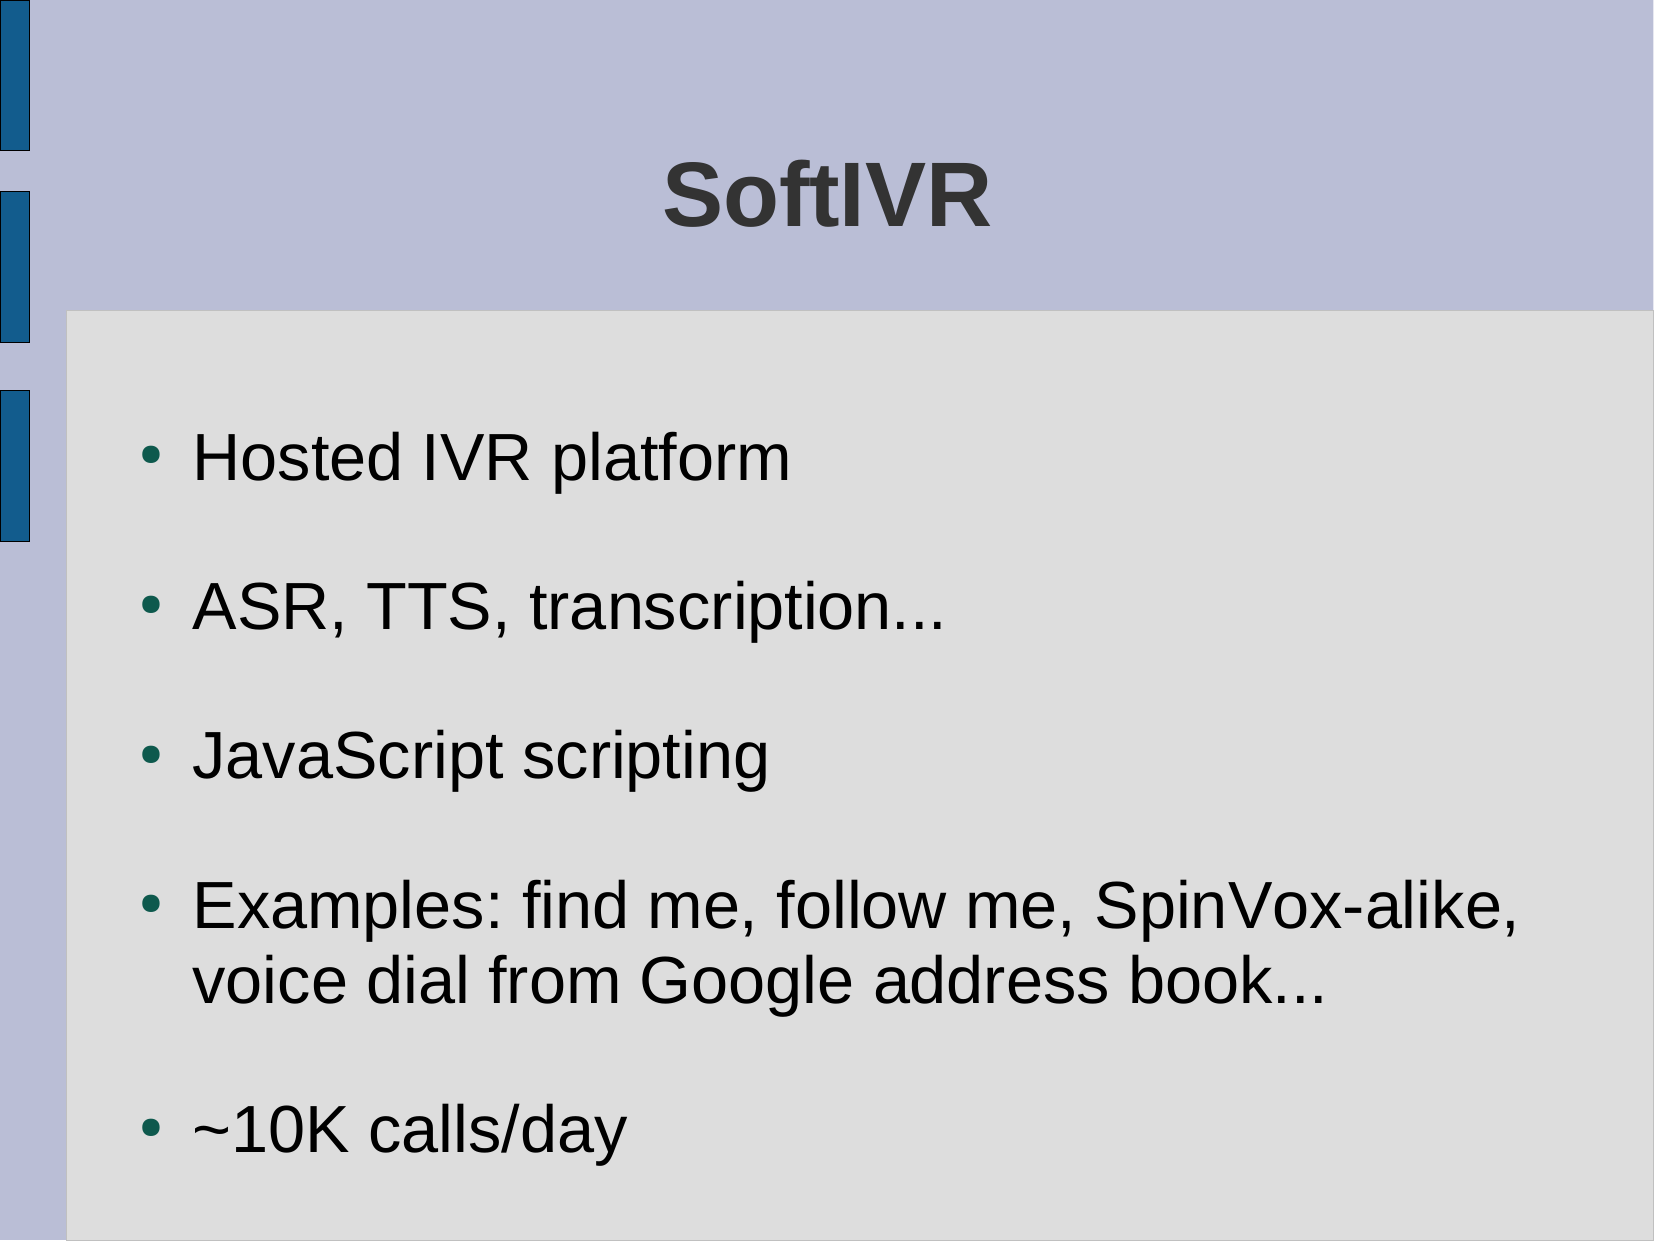

# SoftIVR
Hosted IVR platform
ASR, TTS, transcription...
JavaScript scripting
Examples: find me, follow me, SpinVox-alike, voice dial from Google address book...
~10K calls/day